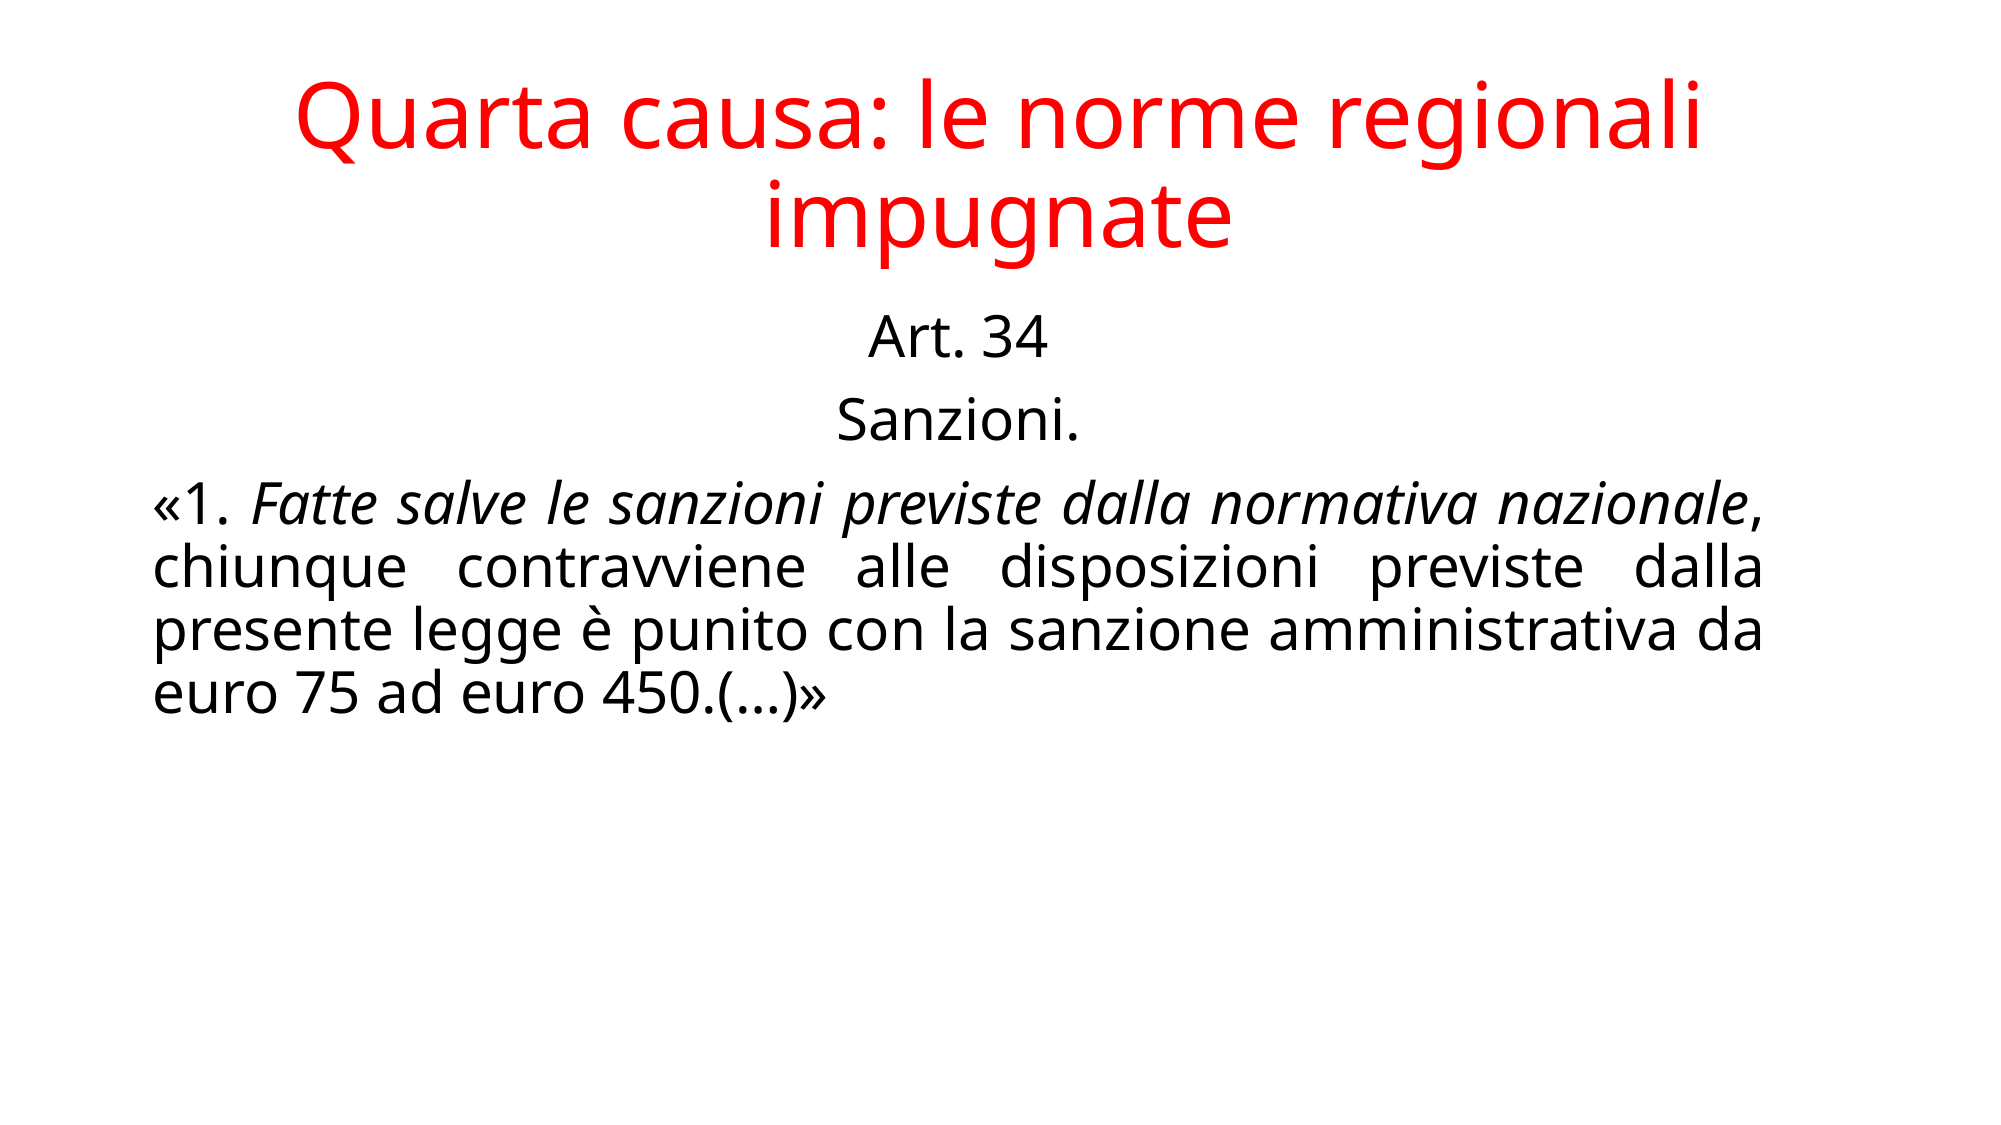

# Quarta causa: le norme regionali impugnate
Art. 34
Sanzioni.
«1. Fatte salve le sanzioni previste dalla normativa nazionale, chiunque contravviene alle disposizioni previste dalla presente legge è punito con la sanzione amministrativa da euro 75 ad euro 450.(…)»